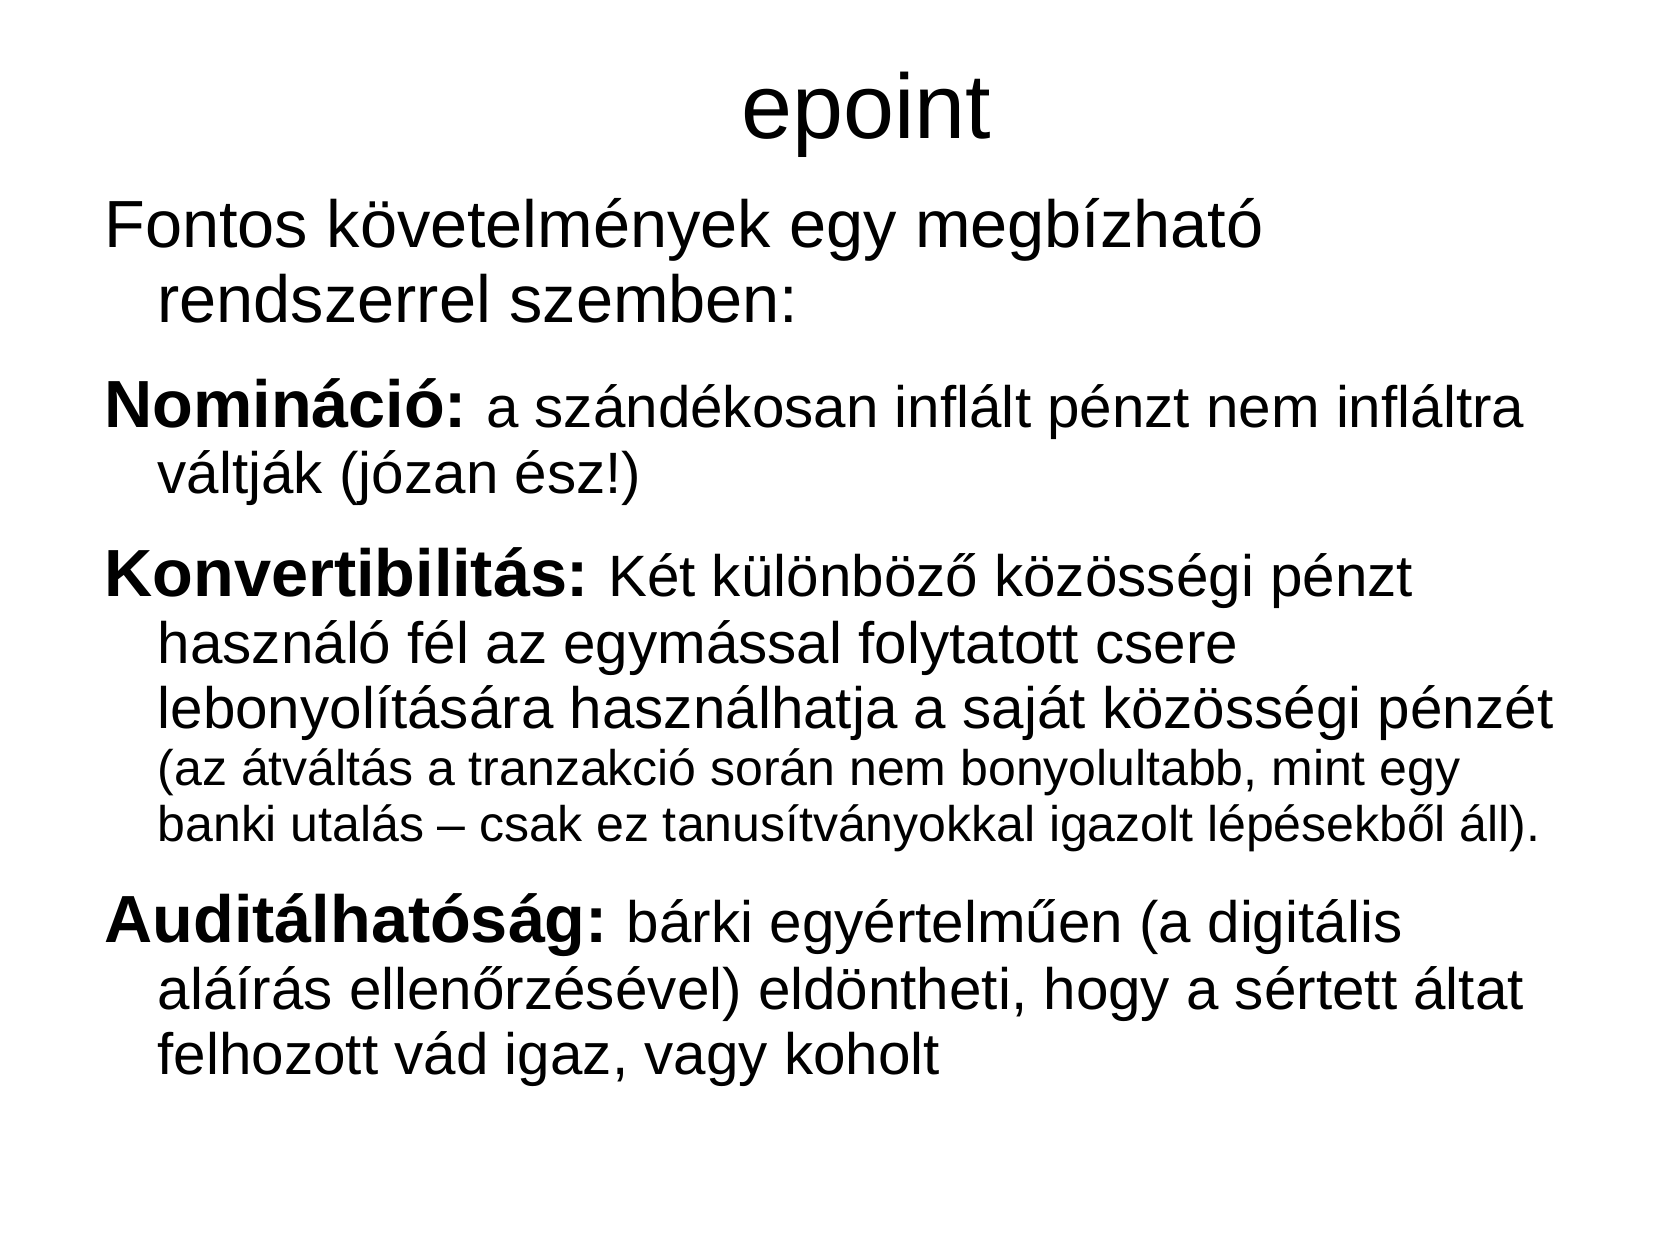

# epoint
Fontos követelmények egy megbízható rendszerrel szemben:
Nomináció: a szándékosan inflált pénzt nem infláltra váltják (józan ész!)
Konvertibilitás: Két különböző közösségi pénzt használó fél az egymással folytatott csere lebonyolítására használhatja a saját közösségi pénzét (az átváltás a tranzakció során nem bonyolultabb, mint egy banki utalás – csak ez tanusítványokkal igazolt lépésekből áll).
Auditálhatóság: bárki egyértelműen (a digitális aláírás ellenőrzésével) eldöntheti, hogy a sértett áltat felhozott vád igaz, vagy koholt